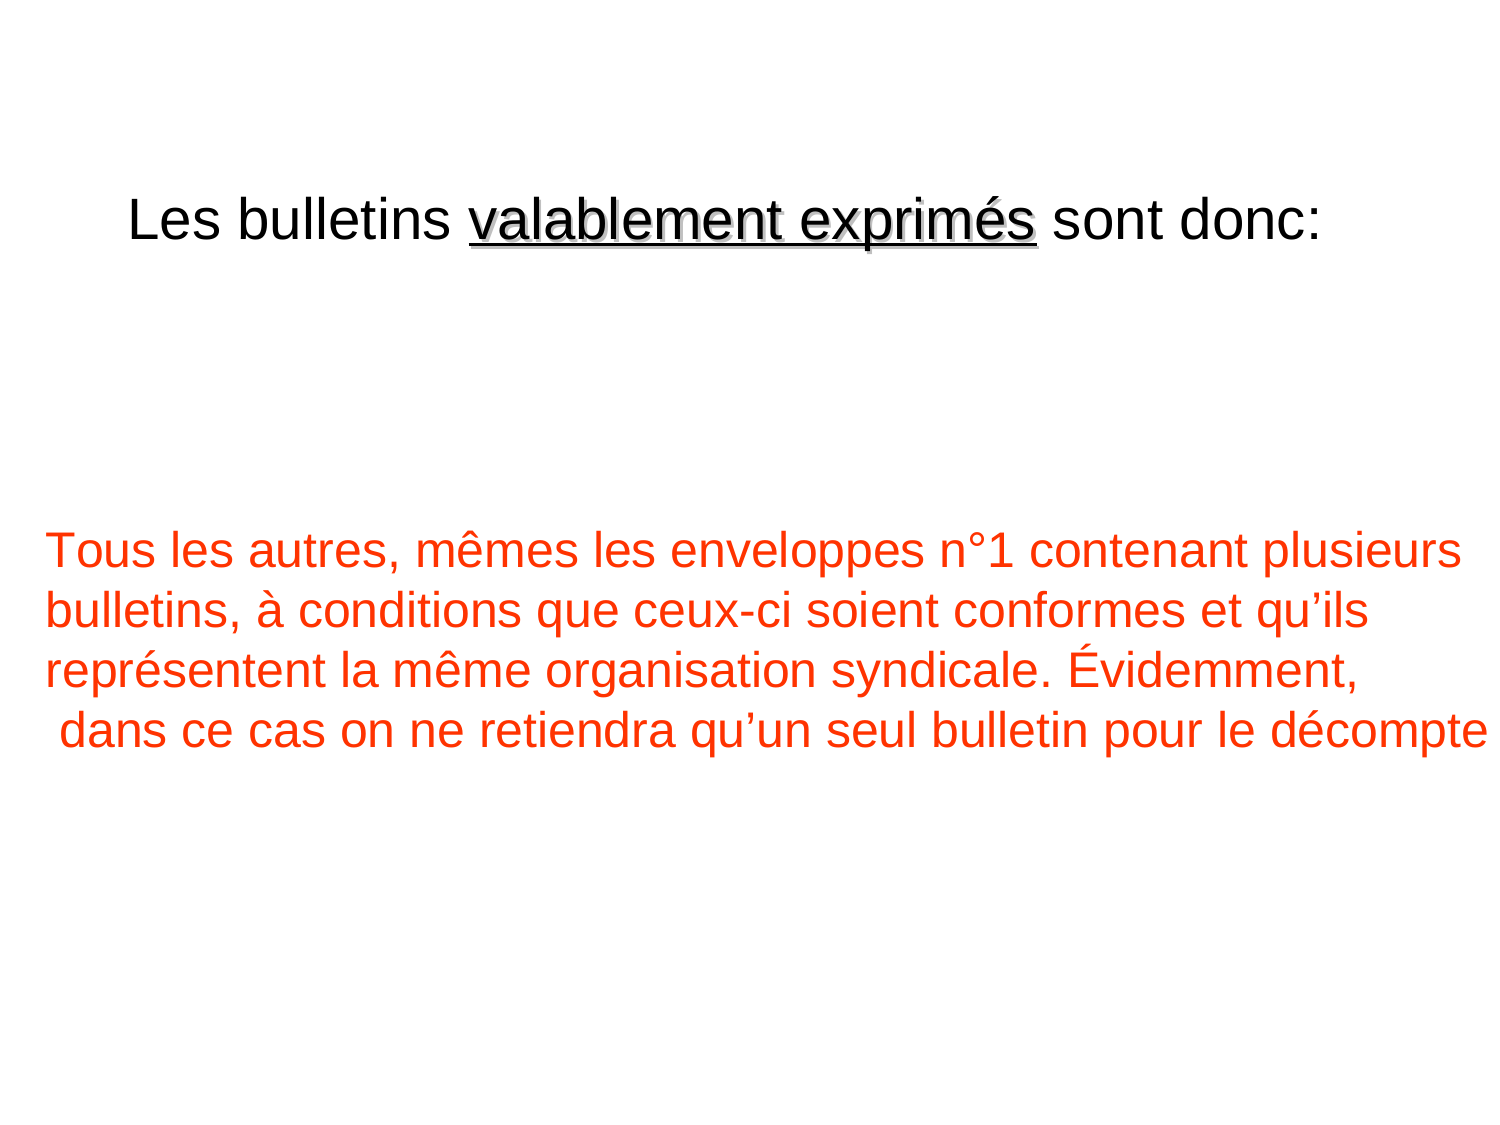

Les bulletins valablement exprimés sont donc:
Tous les autres, mêmes les enveloppes n°1 contenant plusieurs
bulletins, à conditions que ceux-ci soient conformes et qu’ils
représentent la même organisation syndicale. Évidemment,
 dans ce cas on ne retiendra qu’un seul bulletin pour le décompte